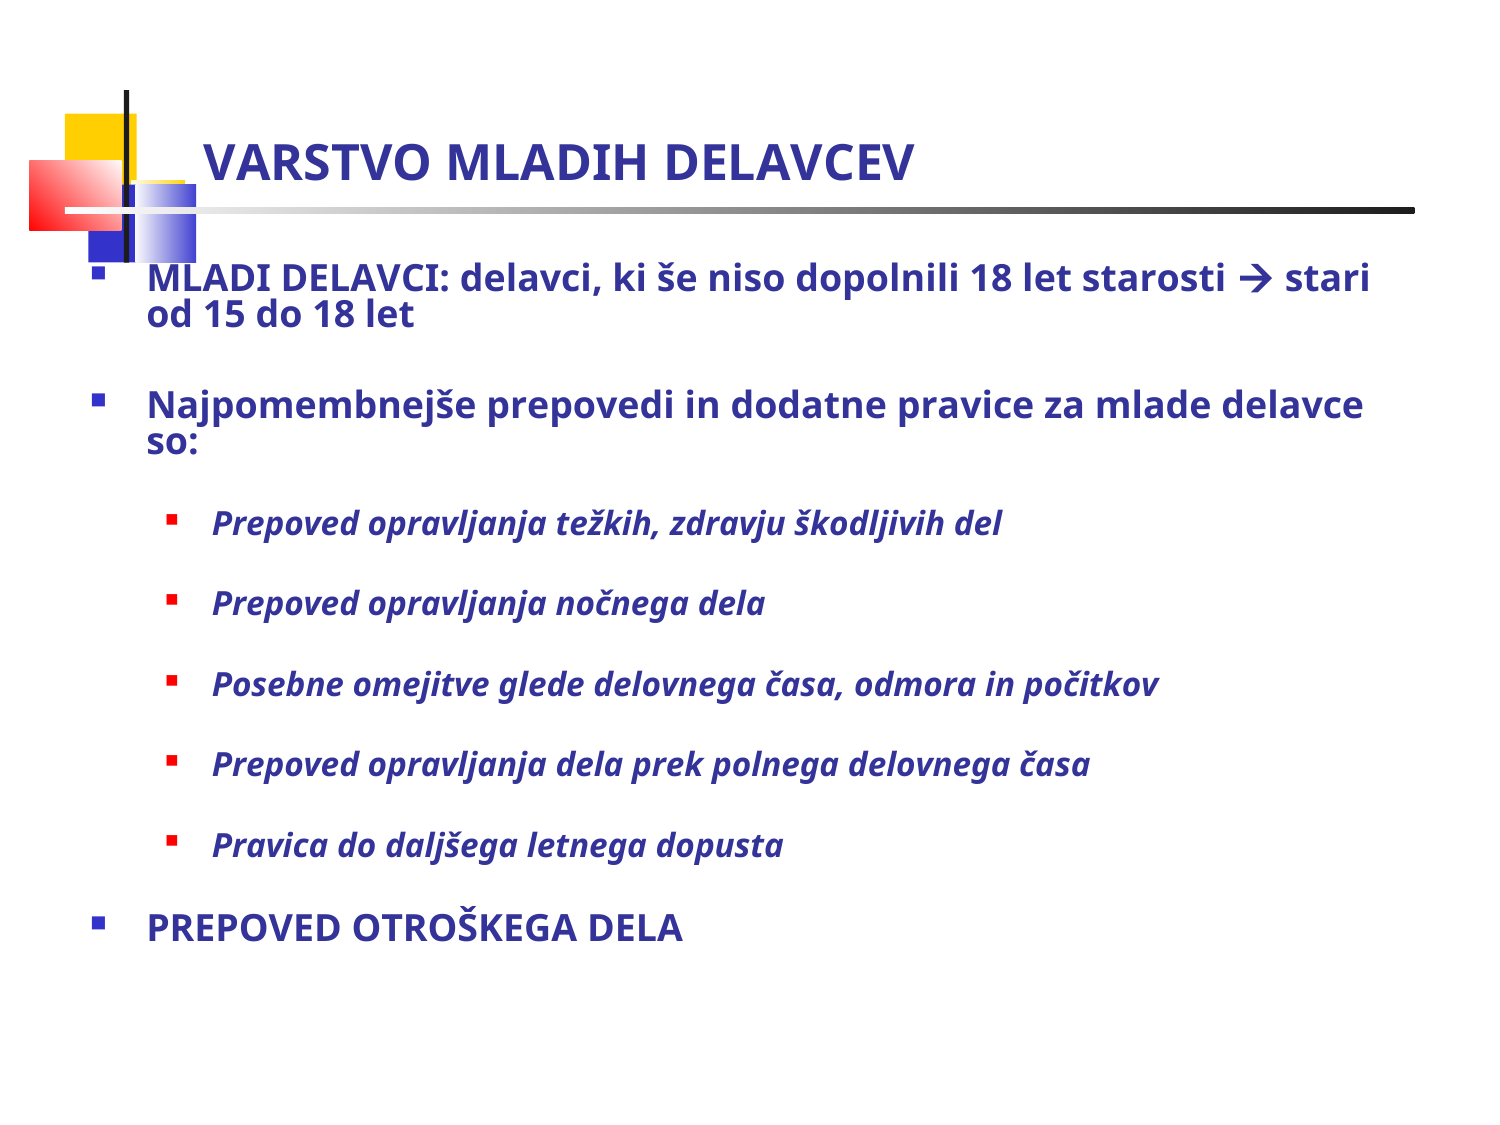

# VARSTVO MLADIH DELAVCEV
MLADI DELAVCI: delavci, ki še niso dopolnili 18 let starosti  stari od 15 do 18 let
Najpomembnejše prepovedi in dodatne pravice za mlade delavce so:
Prepoved opravljanja težkih, zdravju škodljivih del
Prepoved opravljanja nočnega dela
Posebne omejitve glede delovnega časa, odmora in počitkov
Prepoved opravljanja dela prek polnega delovnega časa
Pravica do daljšega letnega dopusta
PREPOVED OTROŠKEGA DELA